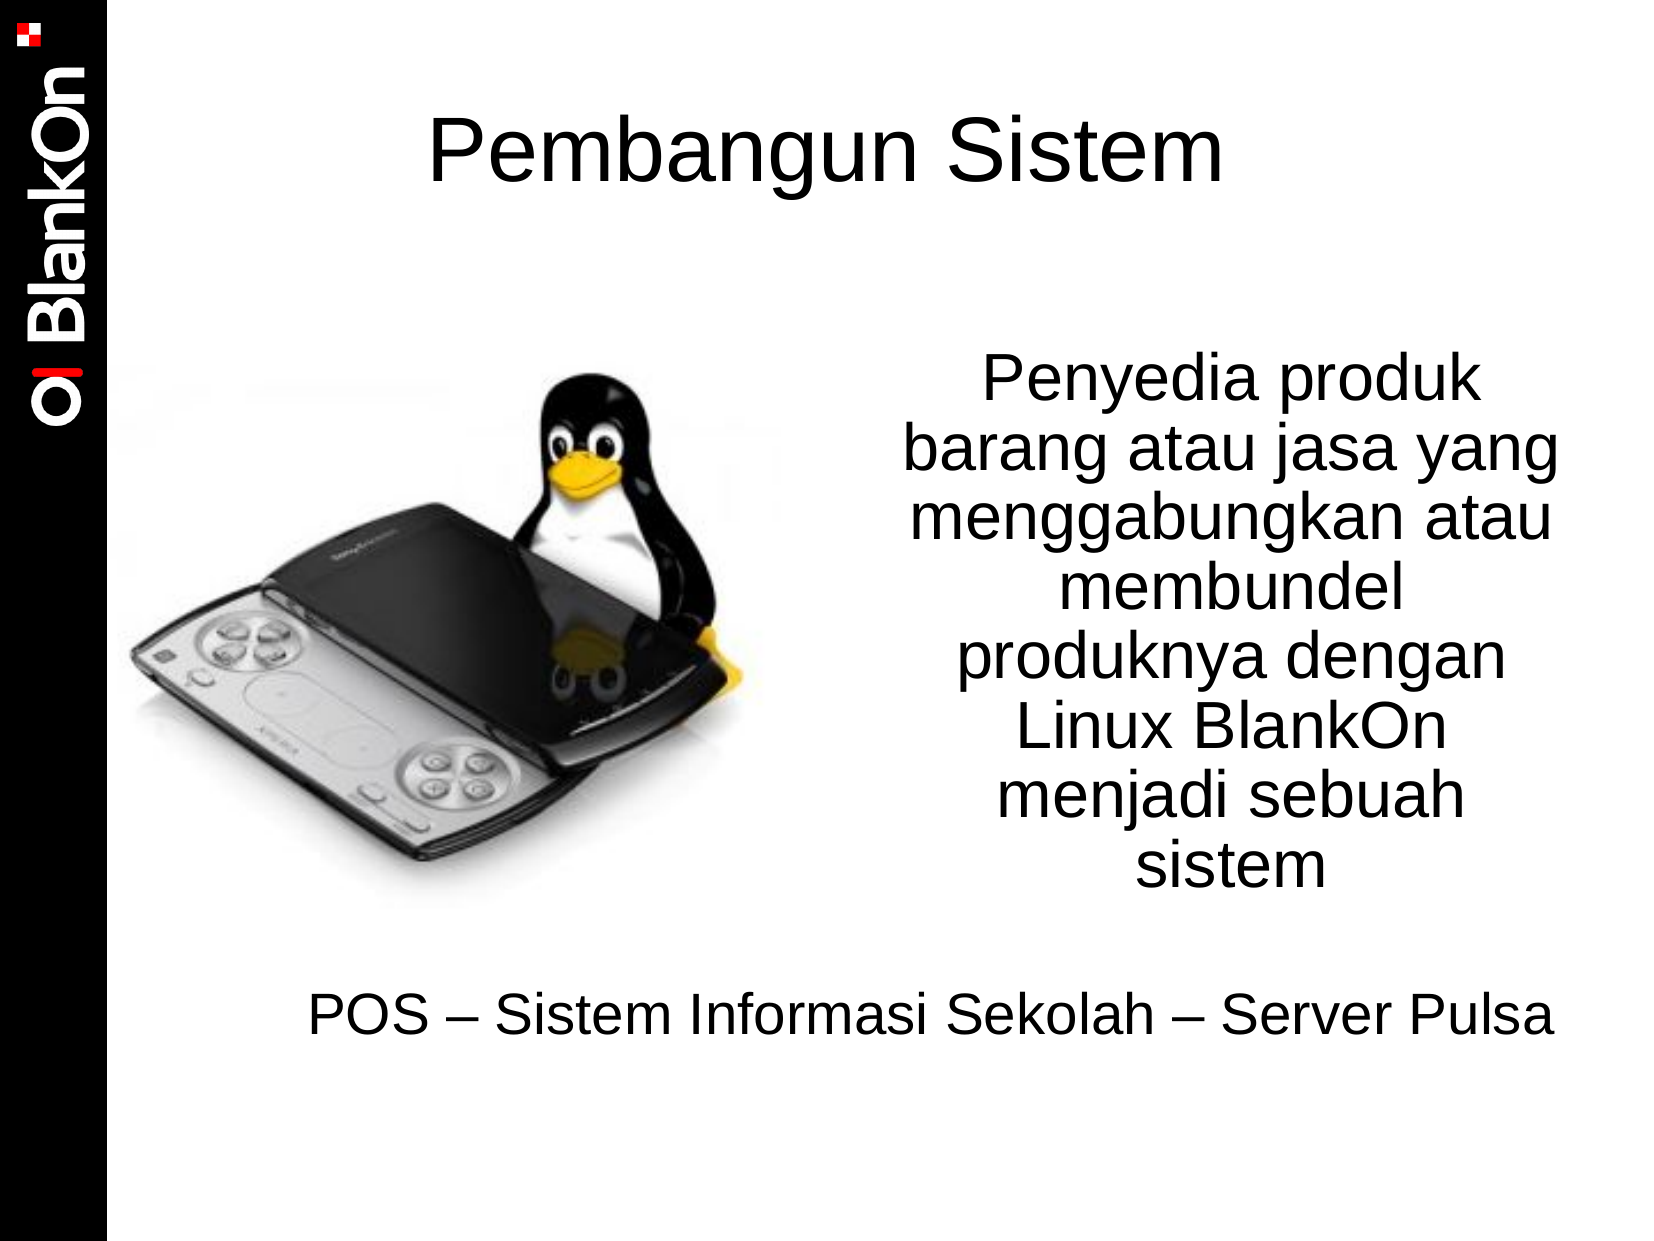

# Pembangun Sistem
Penyedia produk barang atau jasa yang menggabungkan atau membundel produknya dengan Linux BlankOn menjadi sebuah sistem
POS – Sistem Informasi Sekolah – Server Pulsa